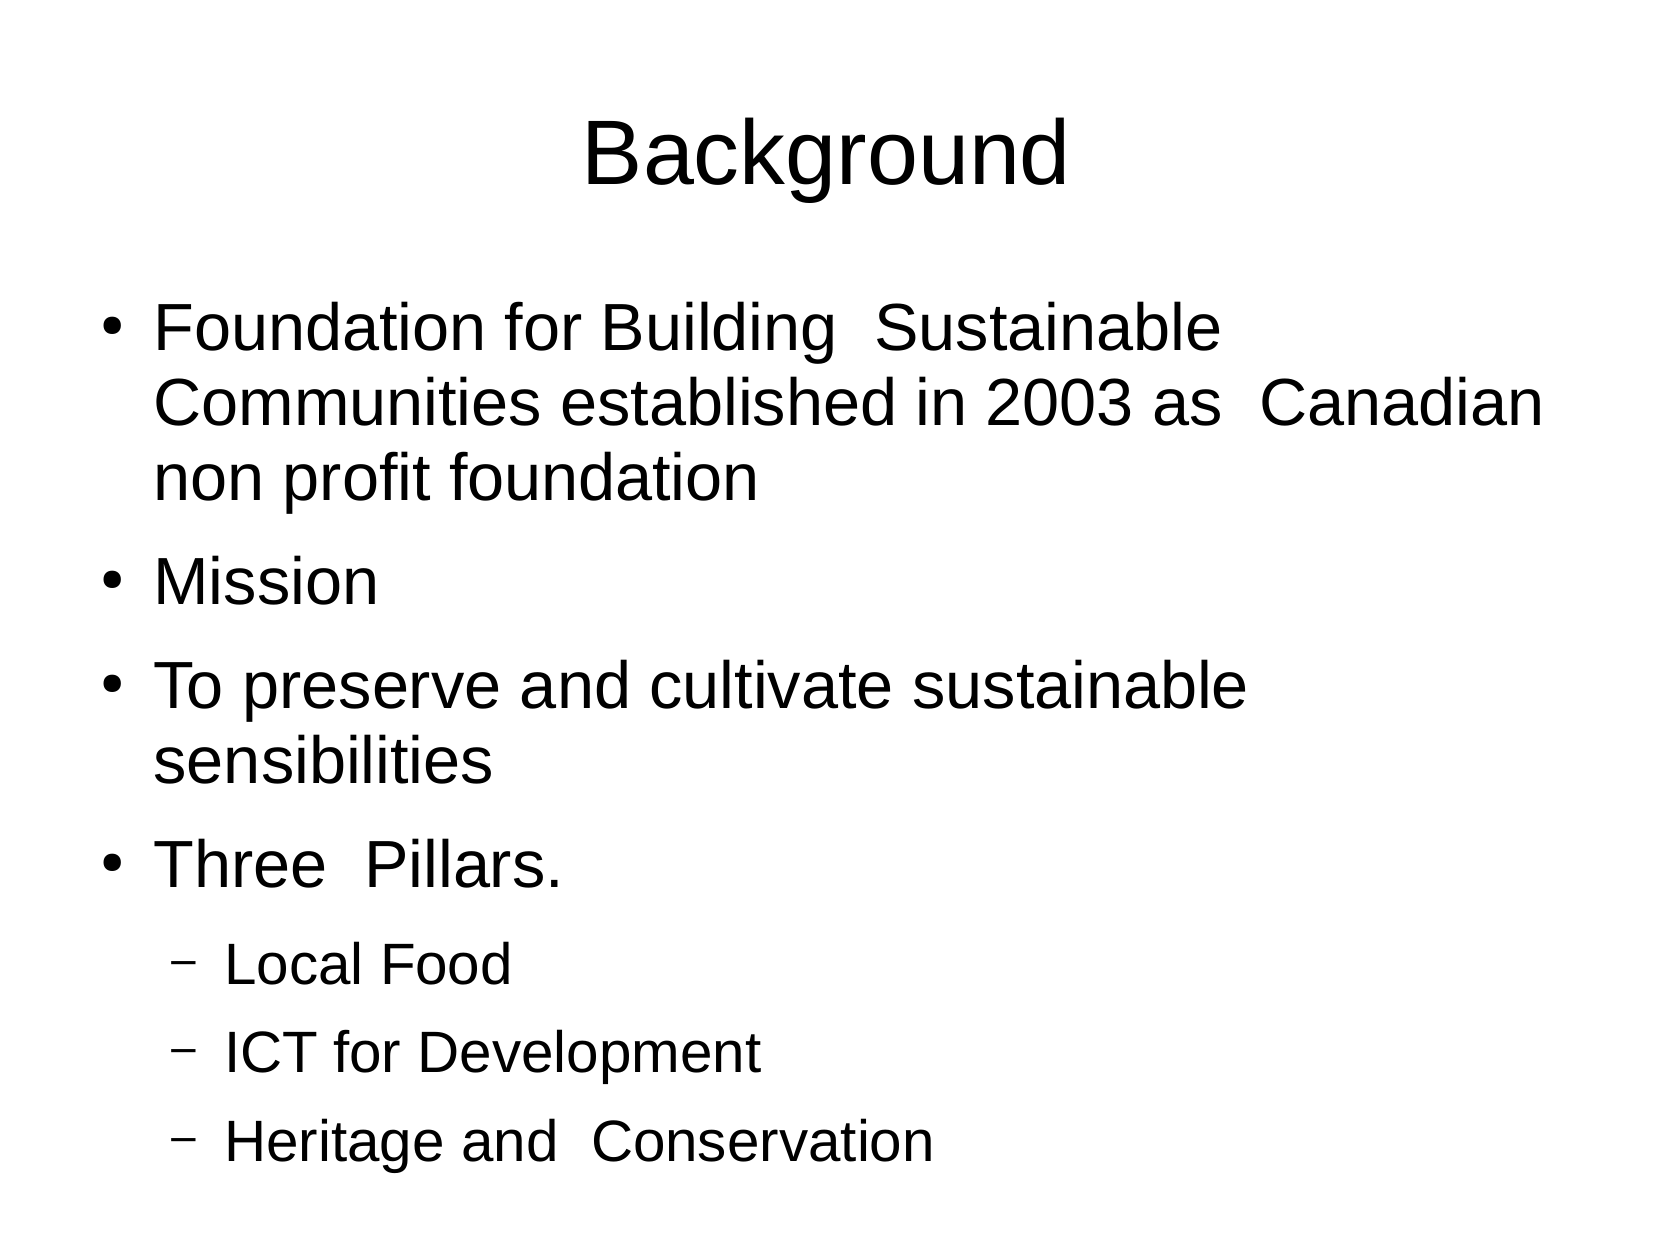

# Background
Foundation for Building Sustainable Communities established in 2003 as Canadian non profit foundation
Mission
To preserve and cultivate sustainable sensibilities
Three Pillars.
Local Food
ICT for Development
Heritage and Conservation